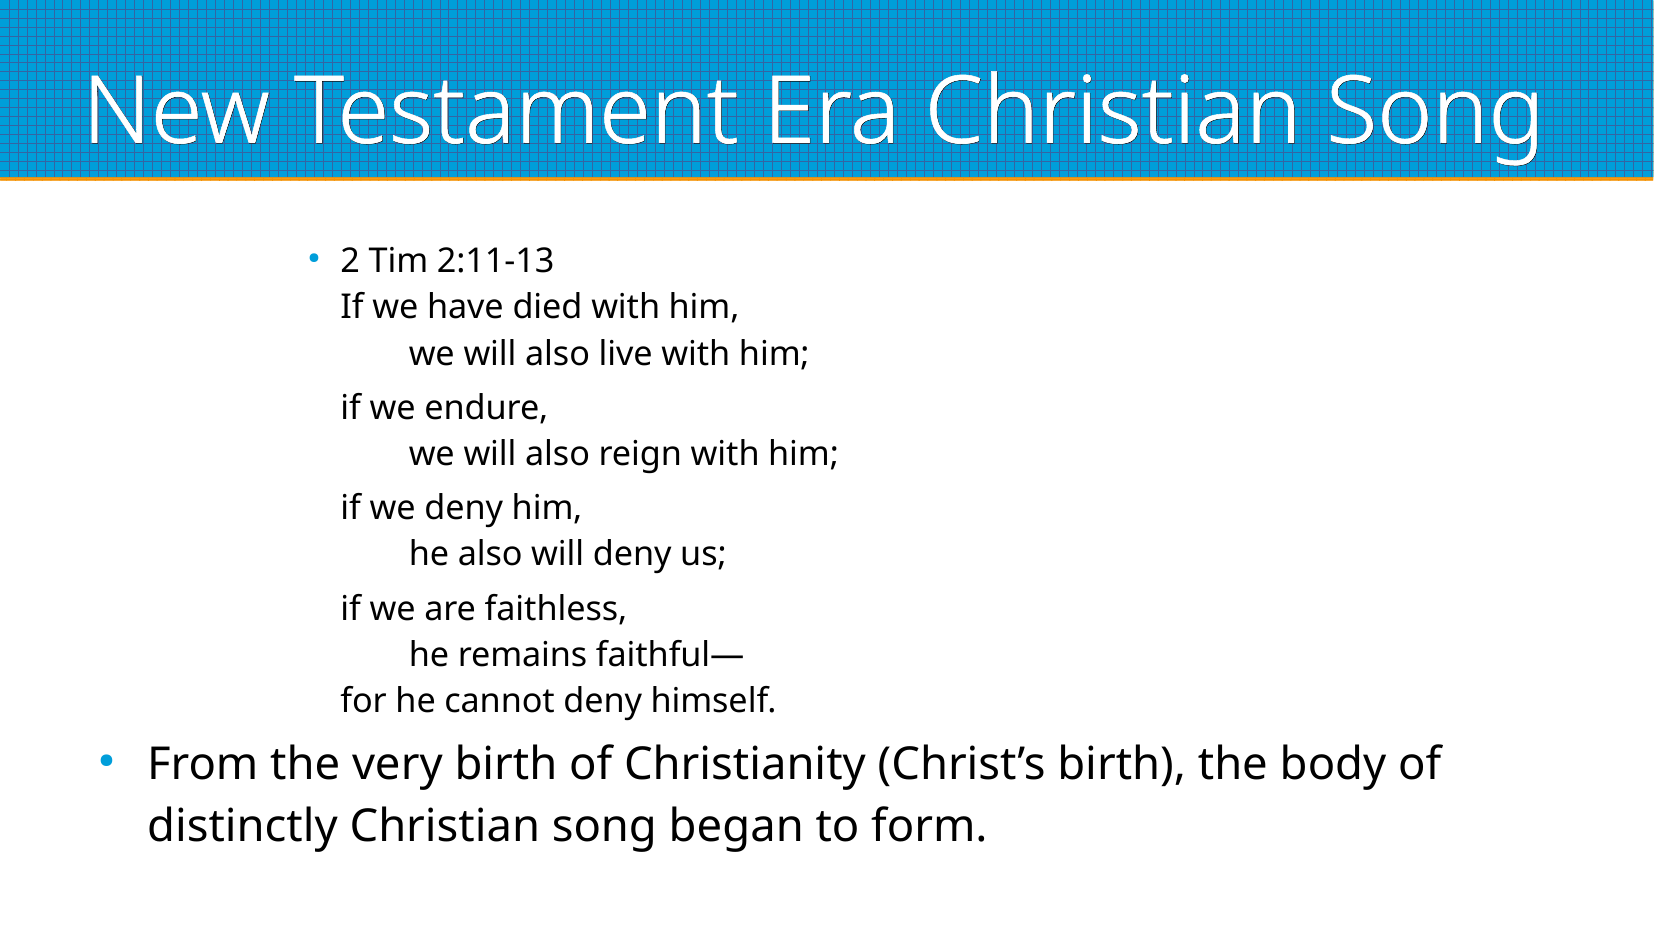

# New Testament Era Christian Song
2 Tim 2:11-13
If we have died with him,
	we will also live with him;
if we endure,
	we will also reign with him;
if we deny him,
	he also will deny us;
if we are faithless,
	he remains faithful—
for he cannot deny himself.
From the very birth of Christianity (Christ’s birth), the body of distinctly Christian song began to form.